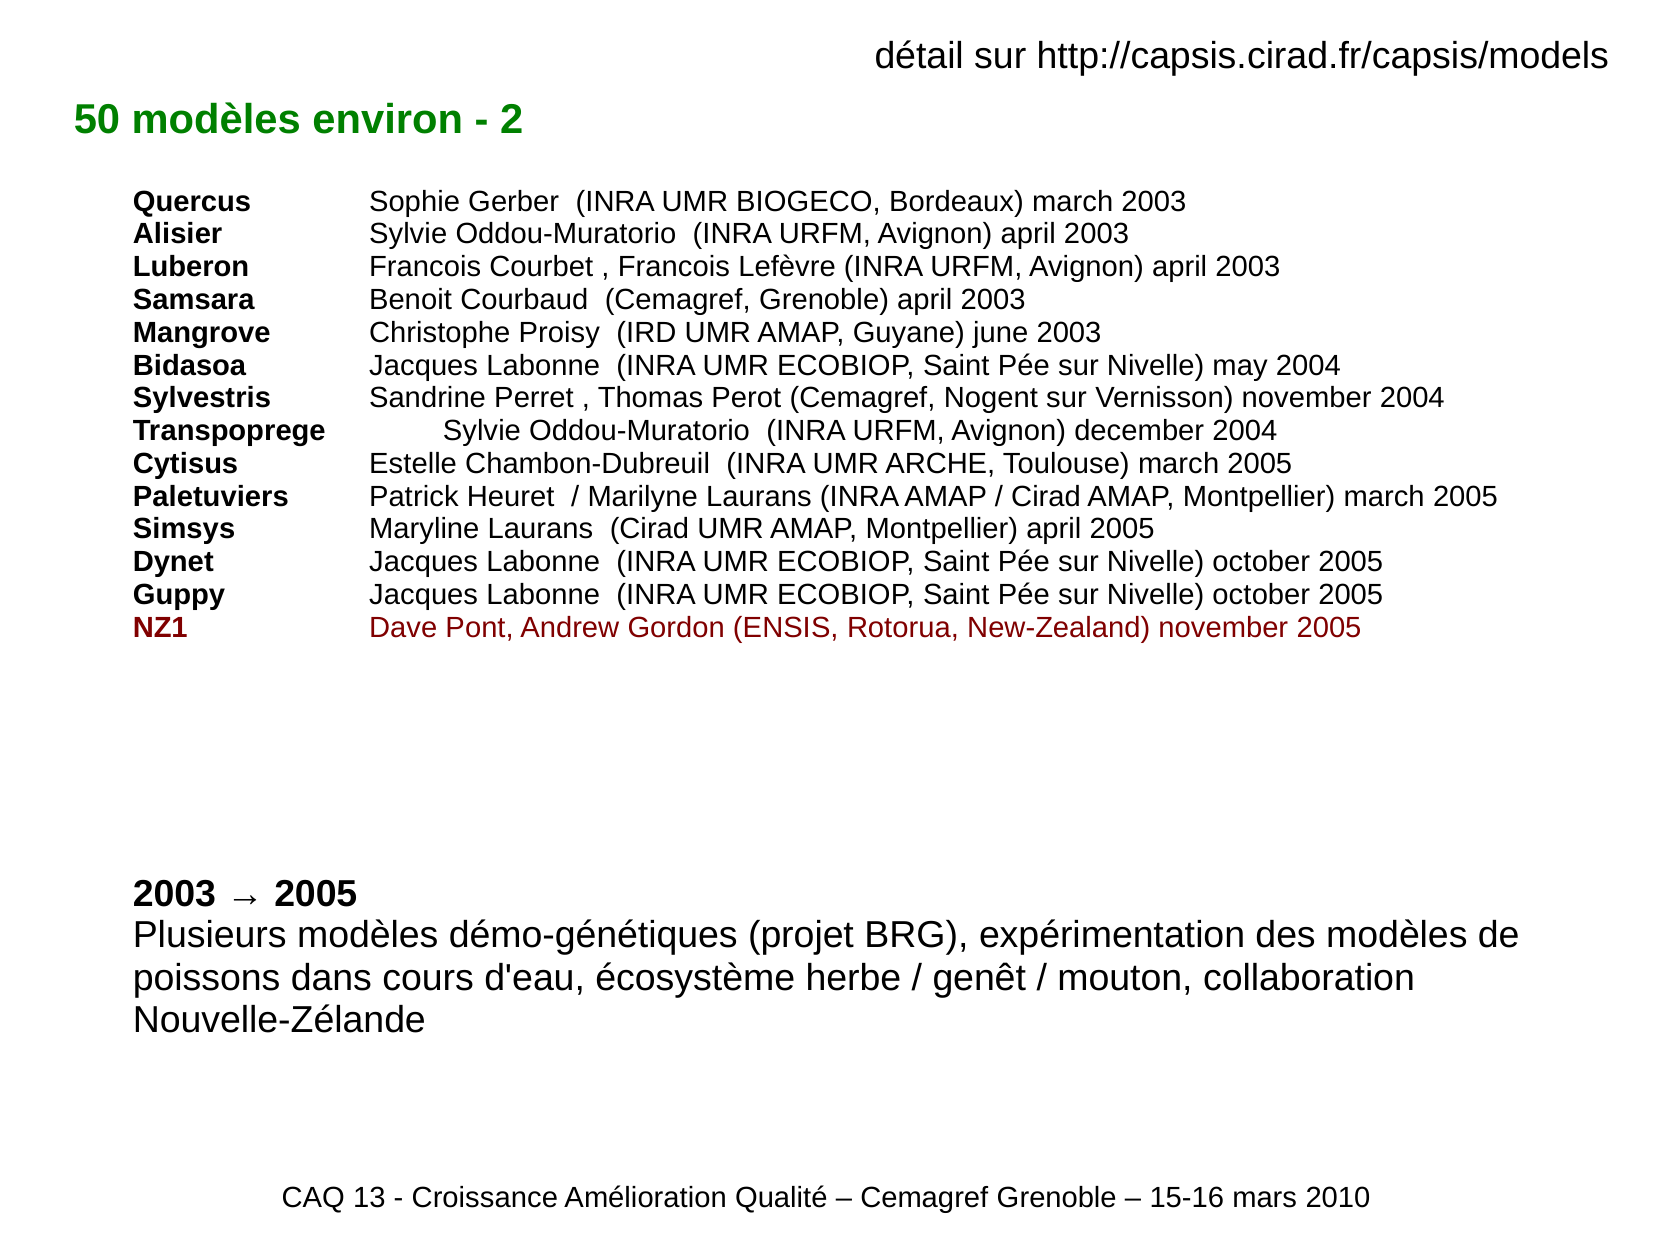

détail sur http://capsis.cirad.fr/capsis/models
50 modèles environ - 2
Quercus	Sophie Gerber (INRA UMR BIOGECO, Bordeaux) march 2003
Alisier	Sylvie Oddou-Muratorio (INRA URFM, Avignon) april 2003
Luberon	Francois Courbet , Francois Lefèvre (INRA URFM, Avignon) april 2003
Samsara	Benoit Courbaud (Cemagref, Grenoble) april 2003
Mangrove	Christophe Proisy (IRD UMR AMAP, Guyane) june 2003
Bidasoa	Jacques Labonne (INRA UMR ECOBIOP, Saint Pée sur Nivelle) may 2004
Sylvestris	Sandrine Perret , Thomas Perot (Cemagref, Nogent sur Vernisson) november 2004
Transpoprege	Sylvie Oddou-Muratorio (INRA URFM, Avignon) december 2004
Cytisus	Estelle Chambon-Dubreuil (INRA UMR ARCHE, Toulouse) march 2005
Paletuviers	Patrick Heuret / Marilyne Laurans (INRA AMAP / Cirad AMAP, Montpellier) march 2005
Simsys	Maryline Laurans (Cirad UMR AMAP, Montpellier) april 2005
Dynet		Jacques Labonne (INRA UMR ECOBIOP, Saint Pée sur Nivelle) october 2005
Guppy	Jacques Labonne (INRA UMR ECOBIOP, Saint Pée sur Nivelle) october 2005
NZ1		Dave Pont, Andrew Gordon (ENSIS, Rotorua, New-Zealand) november 2005
2003 → 2005
Plusieurs modèles démo-génétiques (projet BRG), expérimentation des modèles de poissons dans cours d'eau, écosystème herbe / genêt / mouton, collaboration Nouvelle-Zélande